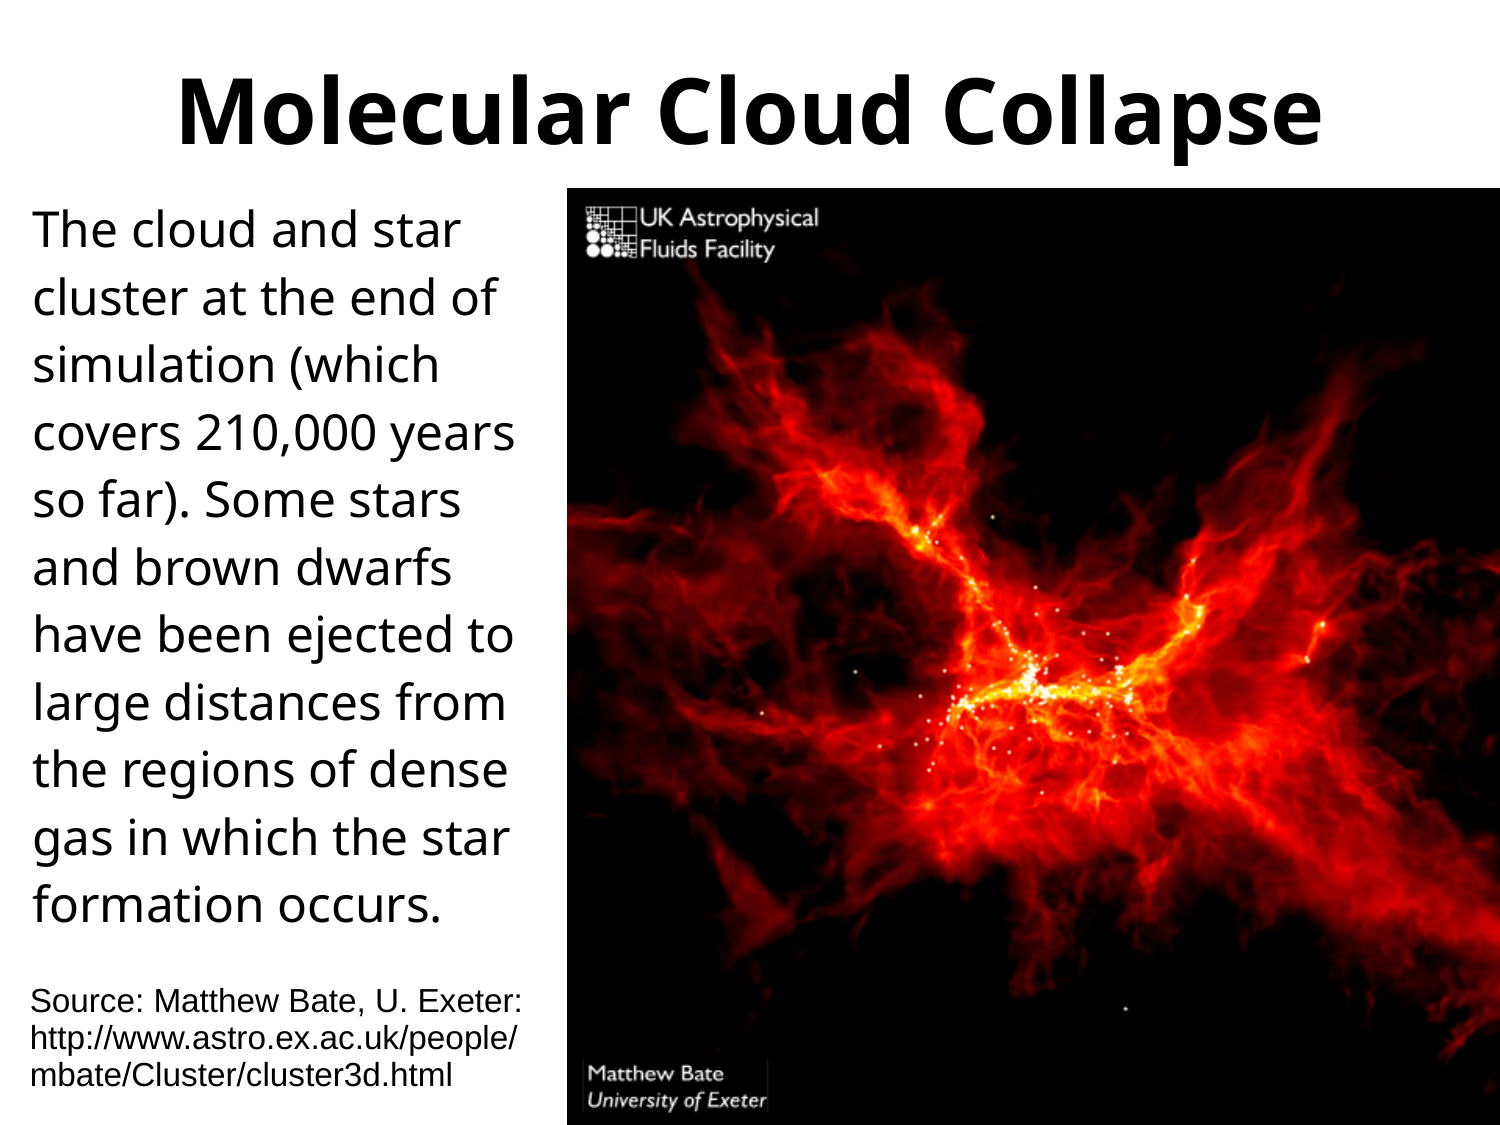

# Molecular Cloud Collapse
The cloud and star cluster at the end of simulation (which covers 210,000 years so far). Some stars and brown dwarfs have been ejected to large distances from the regions of dense gas in which the star formation occurs.
Source: Matthew Bate, U. Exeter:
http://www.astro.ex.ac.uk/people/
mbate/Cluster/cluster3d.html